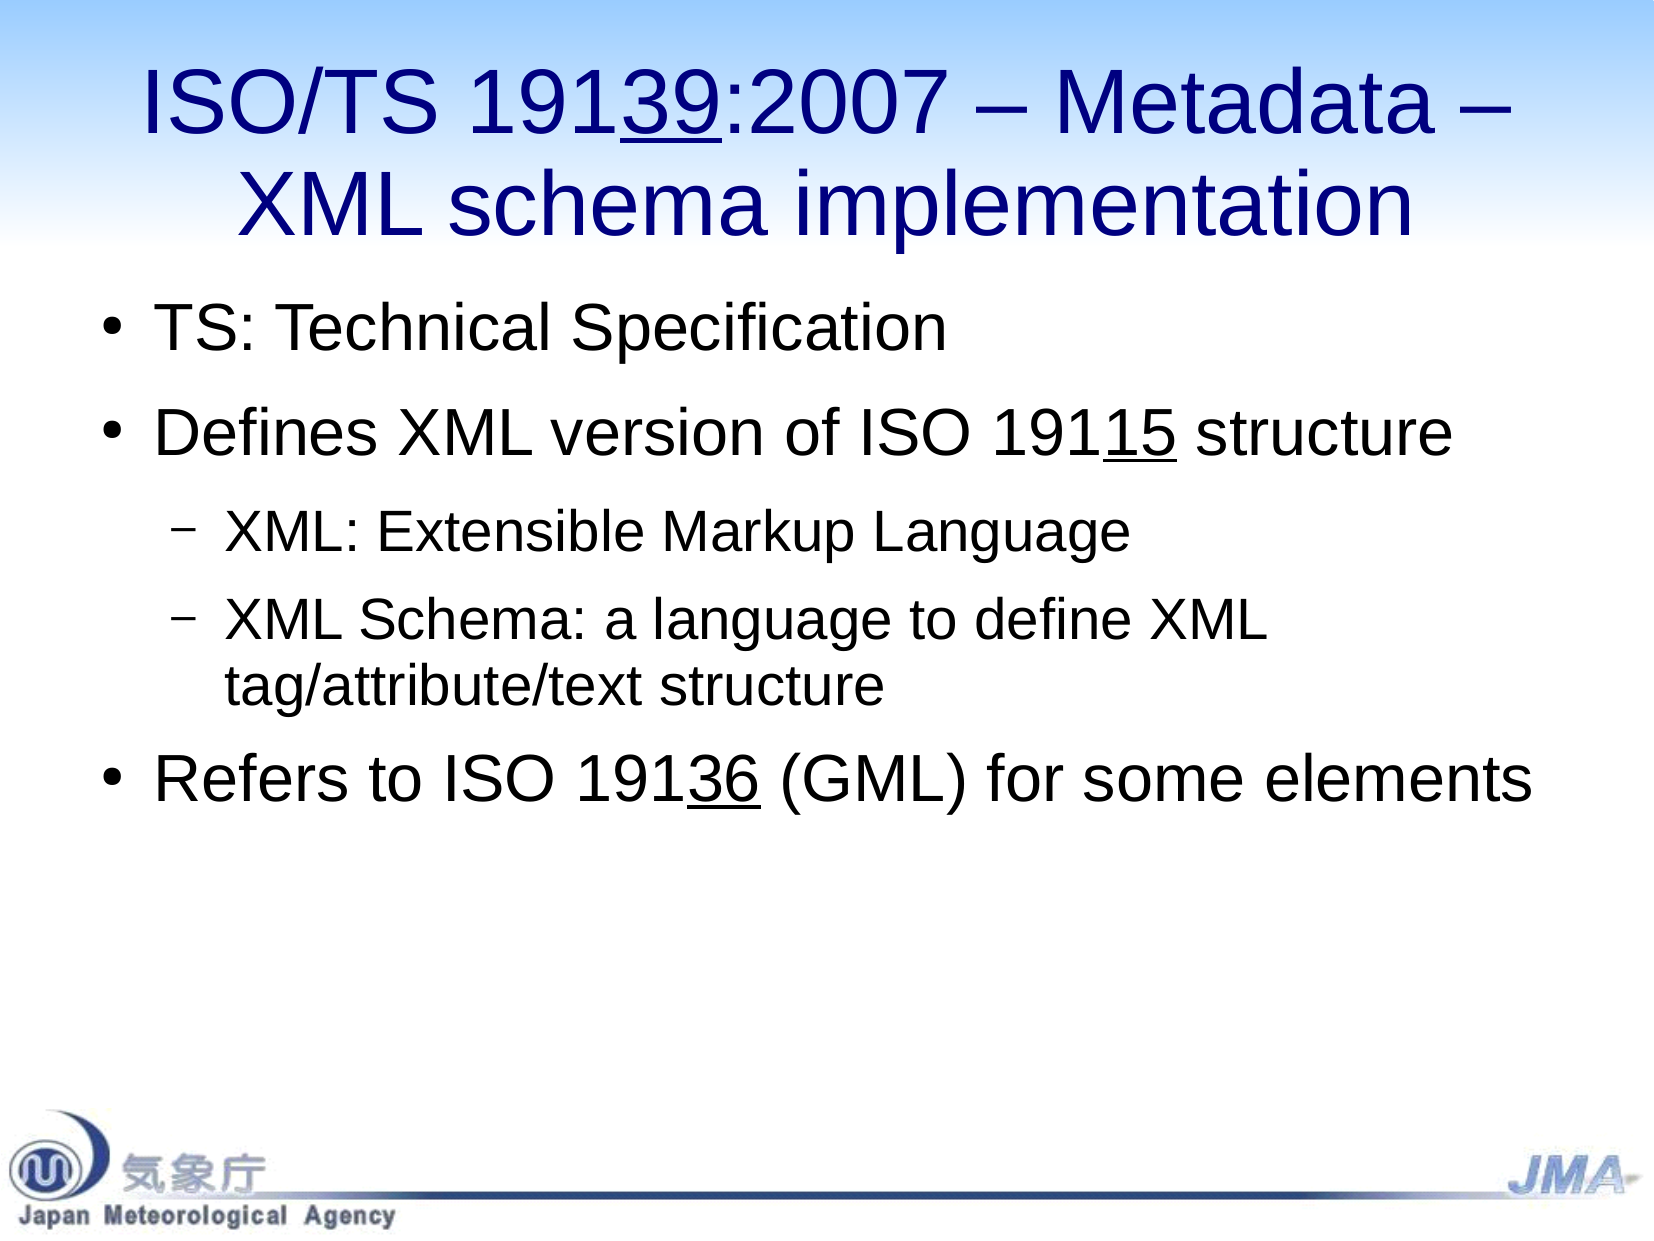

# ISO/TS 19139:2007 – Metadata – XML schema implementation
TS: Technical Specification
Defines XML version of ISO 19115 structure
XML: Extensible Markup Language
XML Schema: a language to define XML tag/attribute/text structure
Refers to ISO 19136 (GML) for some elements